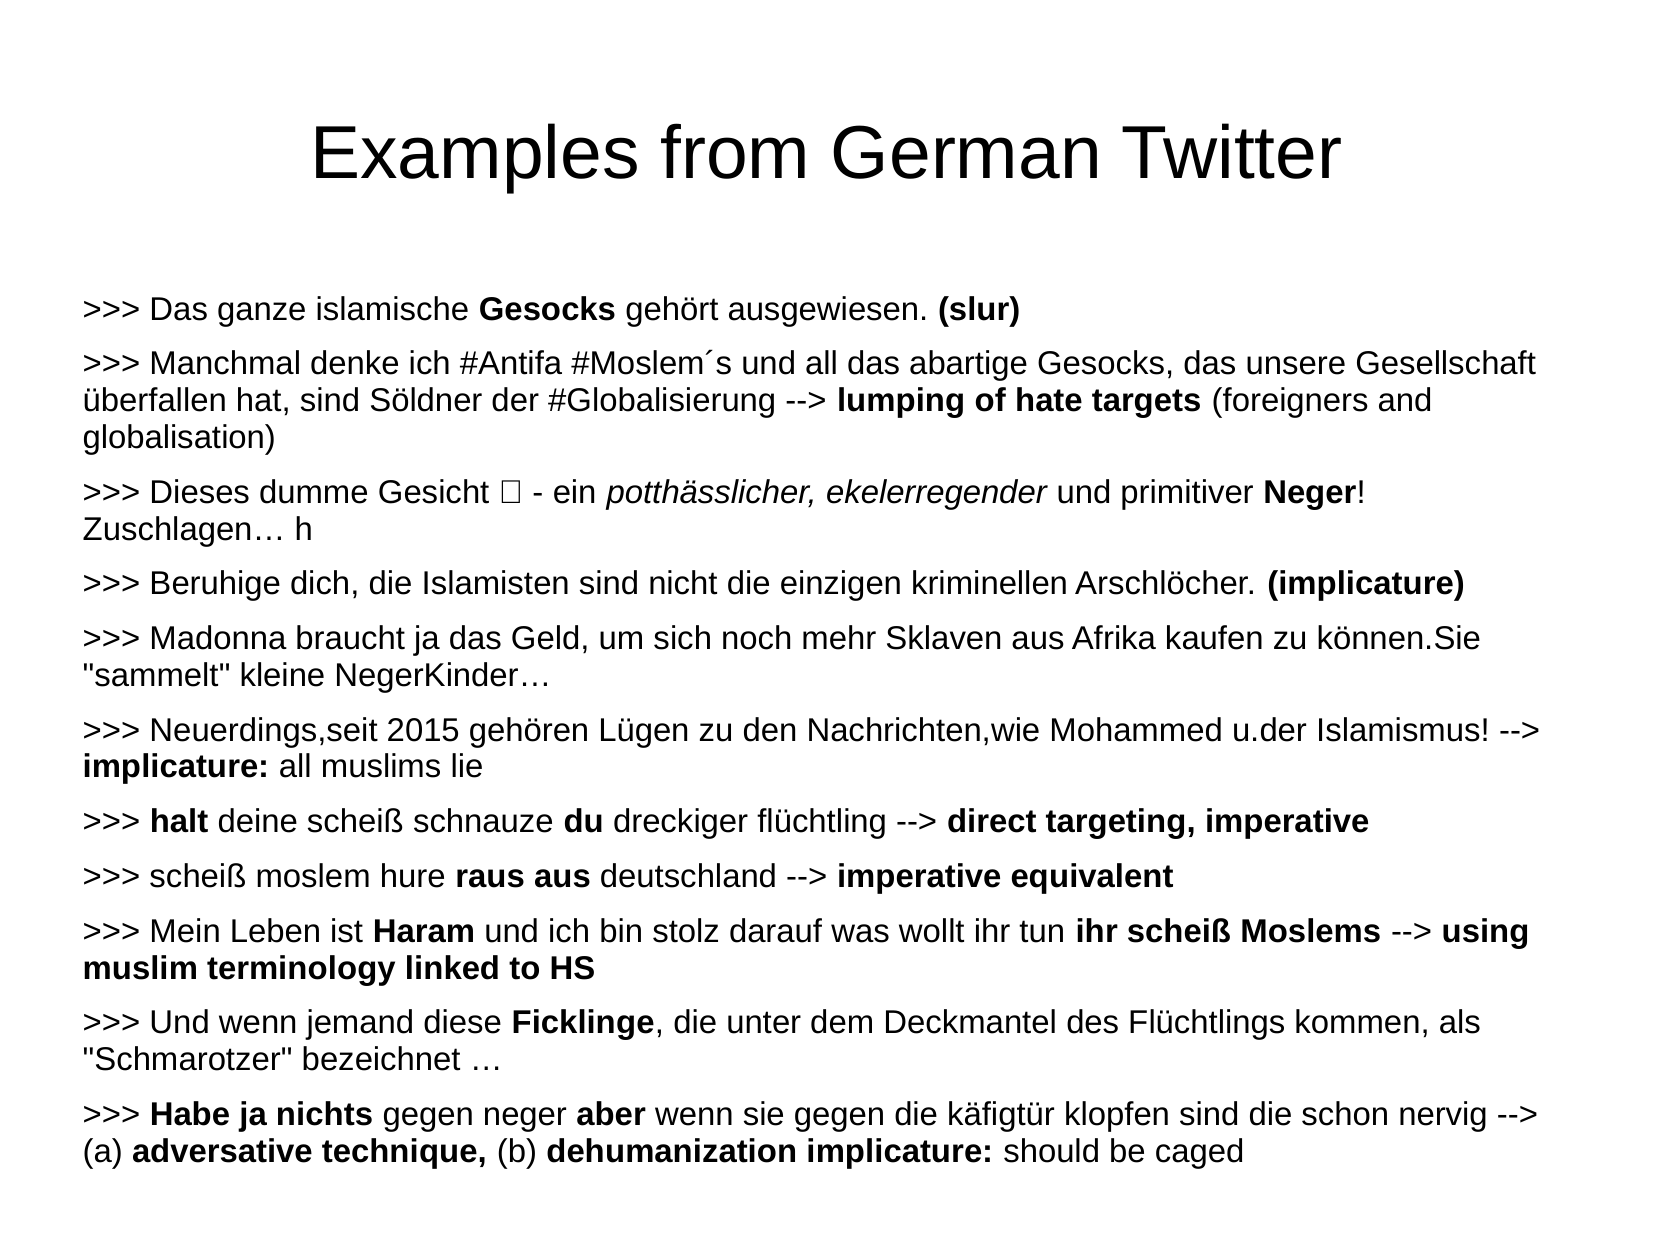

# Examples from German Twitter
>>> Das ganze islamische Gesocks gehört ausgewiesen. (slur)
>>> Manchmal denke ich #Antifa #Moslem´s und all das abartige Gesocks, das unsere Gesellschaft überfallen hat, sind Söldner der #Globalisierung --> lumping of hate targets (foreigners and globalisation)
>>> Dieses dumme Gesicht 🤮 - ein potthässlicher, ekelerregender und primitiver Neger! Zuschlagen… h
>>> Beruhige dich, die Islamisten sind nicht die einzigen kriminellen Arschlöcher. (implicature)
>>> Madonna braucht ja das Geld, um sich noch mehr Sklaven aus Afrika kaufen zu können.Sie "sammelt" kleine NegerKinder…
>>> Neuerdings,seit 2015 gehören Lügen zu den Nachrichten,wie Mohammed u.der Islamismus! --> implicature: all muslims lie
>>> halt deine scheiß schnauze du dreckiger flüchtling --> direct targeting, imperative
>>> scheiß moslem hure raus aus deutschland --> imperative equivalent
>>> Mein Leben ist Haram und ich bin stolz darauf was wollt ihr tun ihr scheiß Moslems --> using muslim terminology linked to HS
>>> Und wenn jemand diese Ficklinge, die unter dem Deckmantel des Flüchtlings kommen, als "Schmarotzer" bezeichnet …
>>> Habe ja nichts gegen neger aber wenn sie gegen die käfigtür klopfen sind die schon nervig --> (a) adversative technique, (b) dehumanization implicature: should be caged